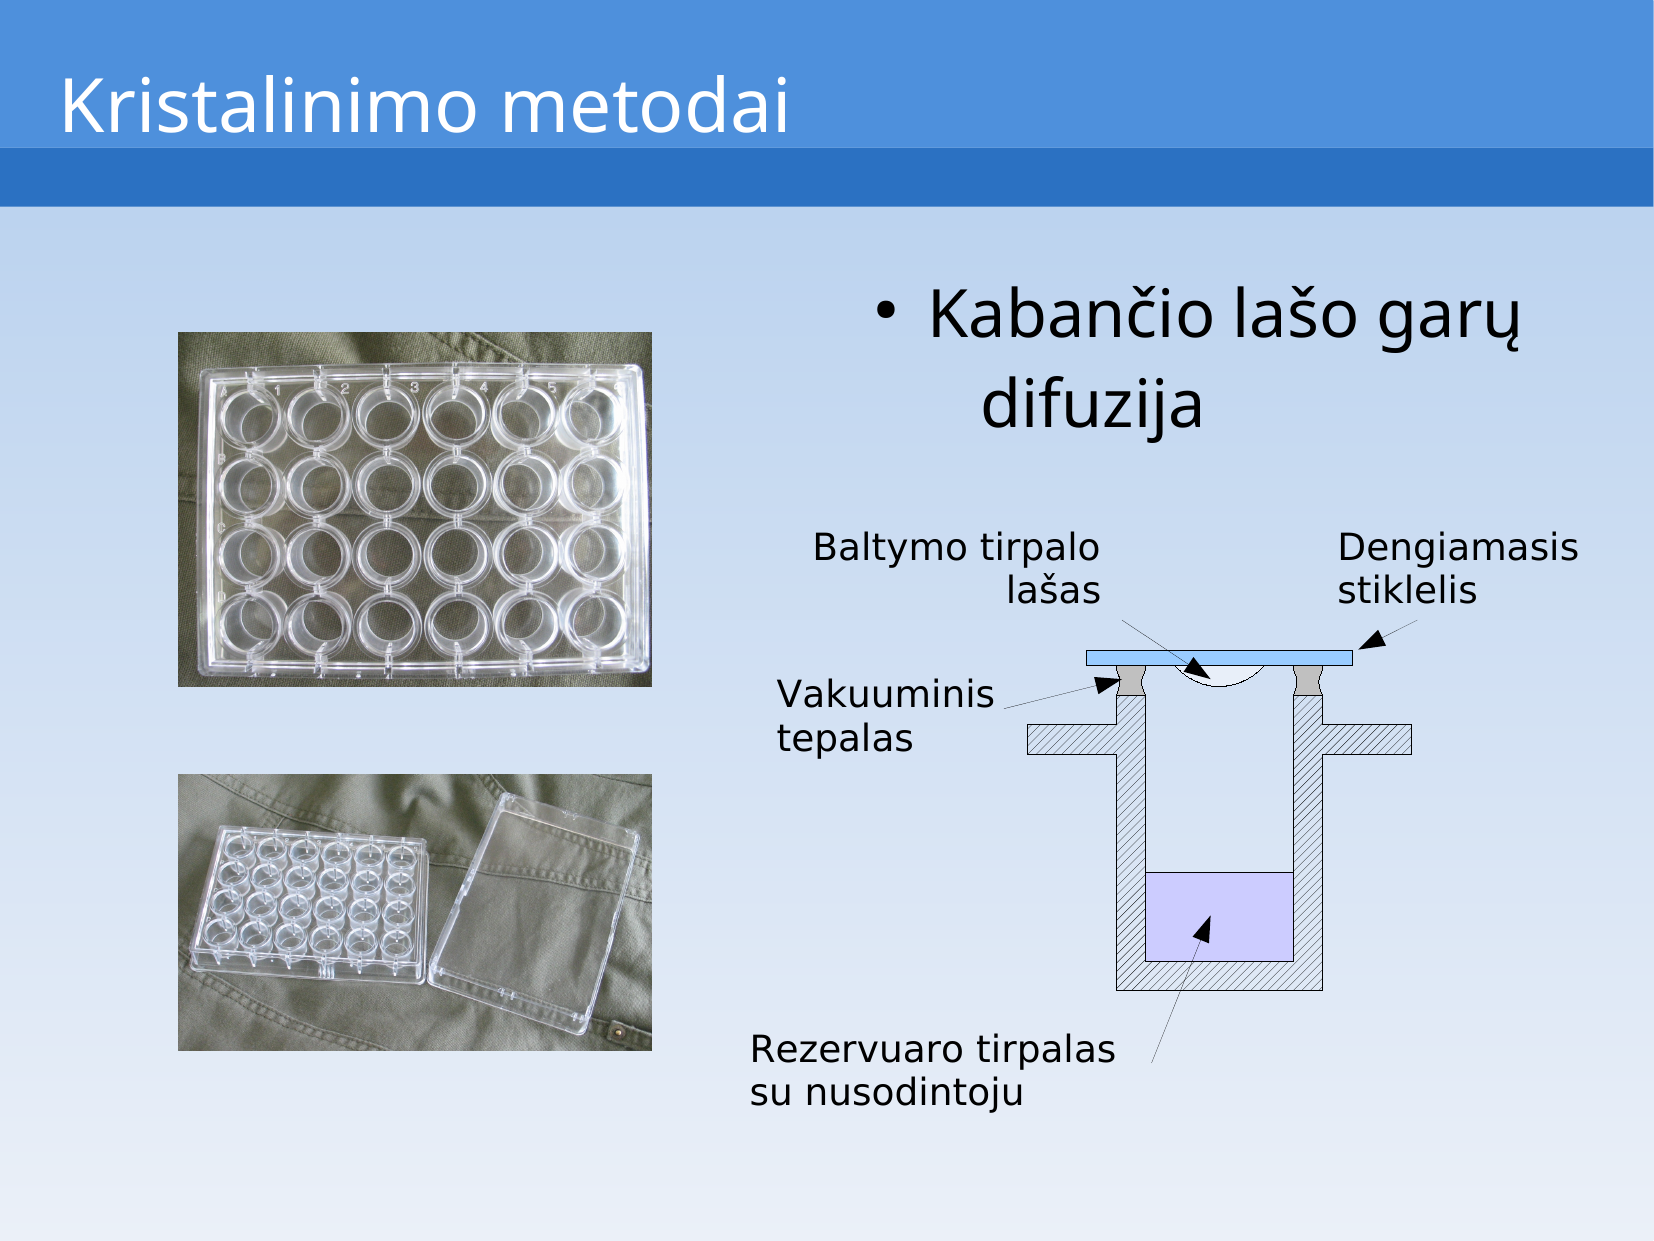

# Kristalinimo metodai
Kabančio lašo garų difuzija
Baltymo tirpalo
lašas
Dengiamasis
stiklelis
Vakuuminis
tepalas
Rezervuaro tirpalas
su nusodintoju